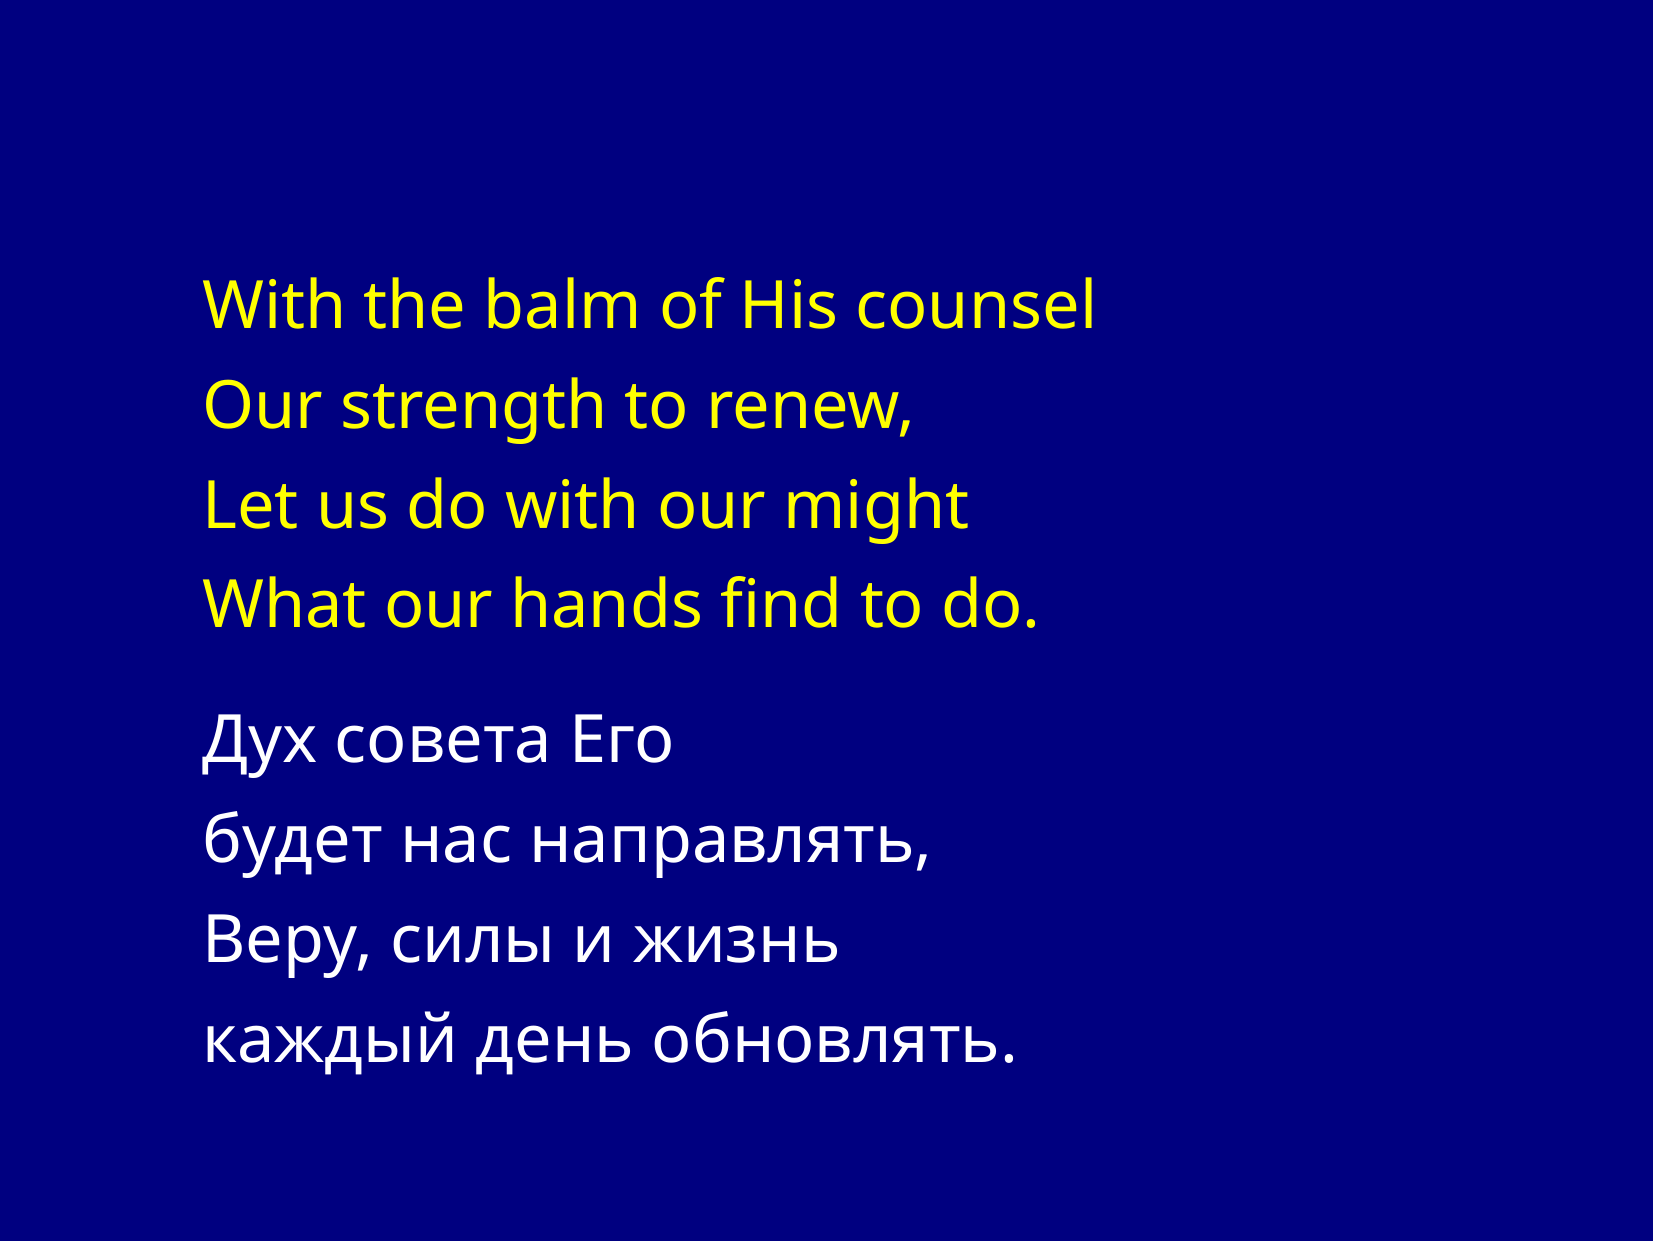

With the balm of His counsel
	Our strength to renew,
	Let us do with our might
	What our hands find to do.
	Дух совета Его
	будет нас направлять,
	Веру, силы и жизнь
	каждый день обновлять.